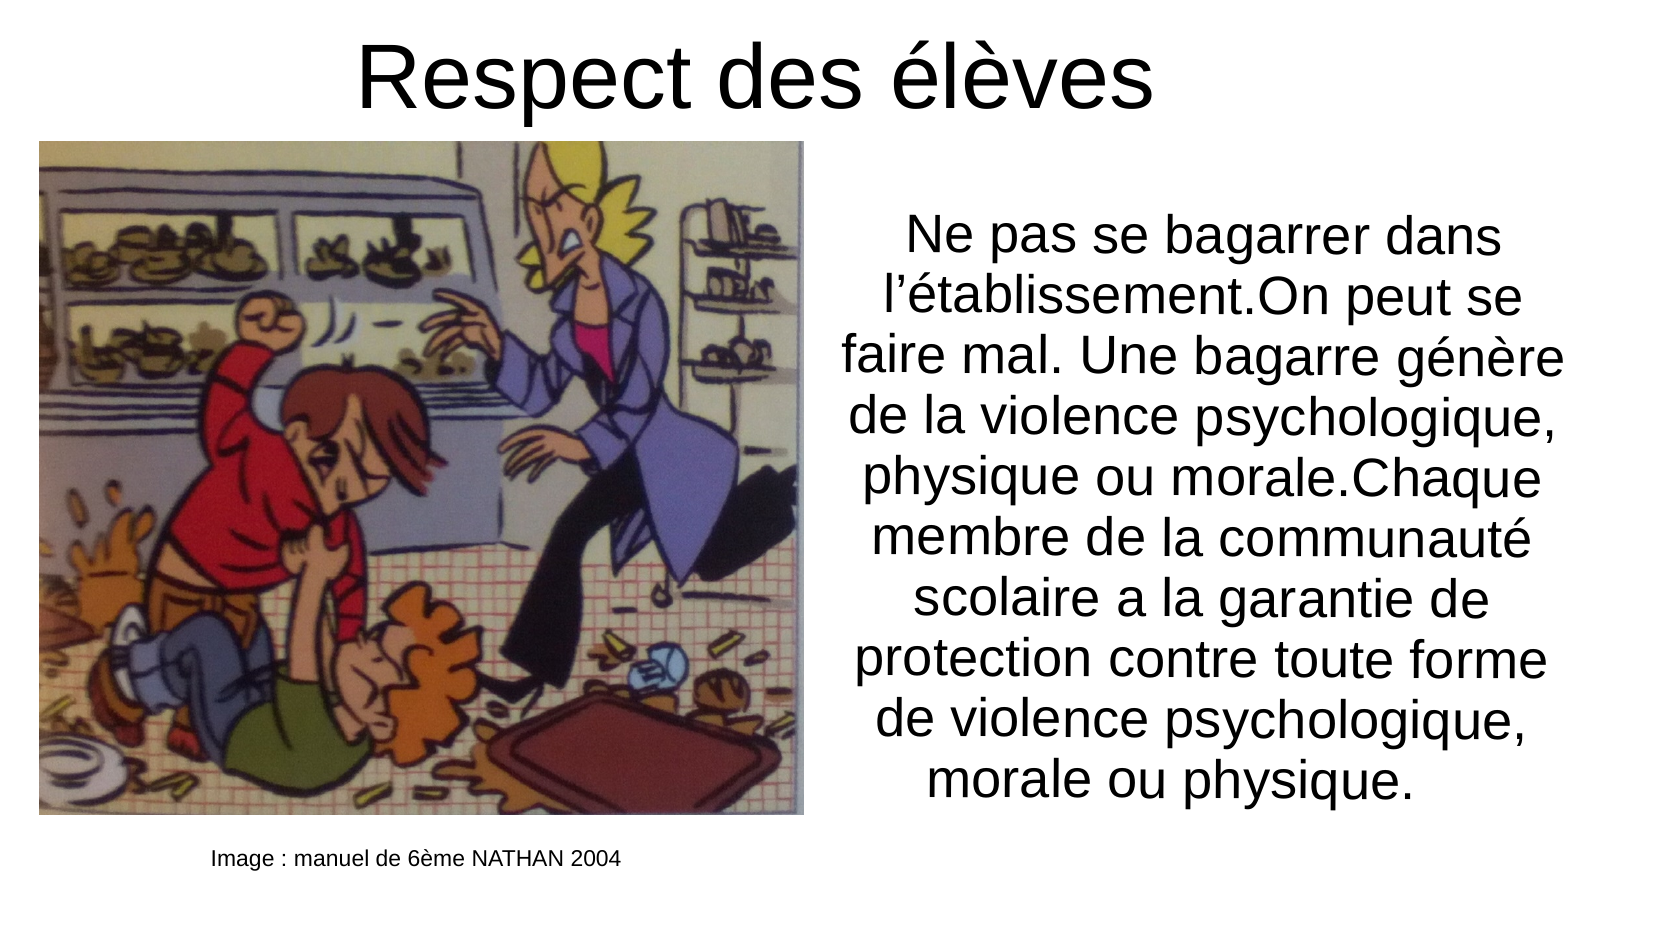

# Respect des élèves
Ne pas se bagarrer dans l’établissement.On peut se faire mal. Une bagarre génère de la violence psychologique, physique ou morale.Chaque membre de la communauté scolaire a la garantie de protection contre toute forme de violence psychologique, morale ou physique.
Image : manuel de 6ème NATHAN 2004